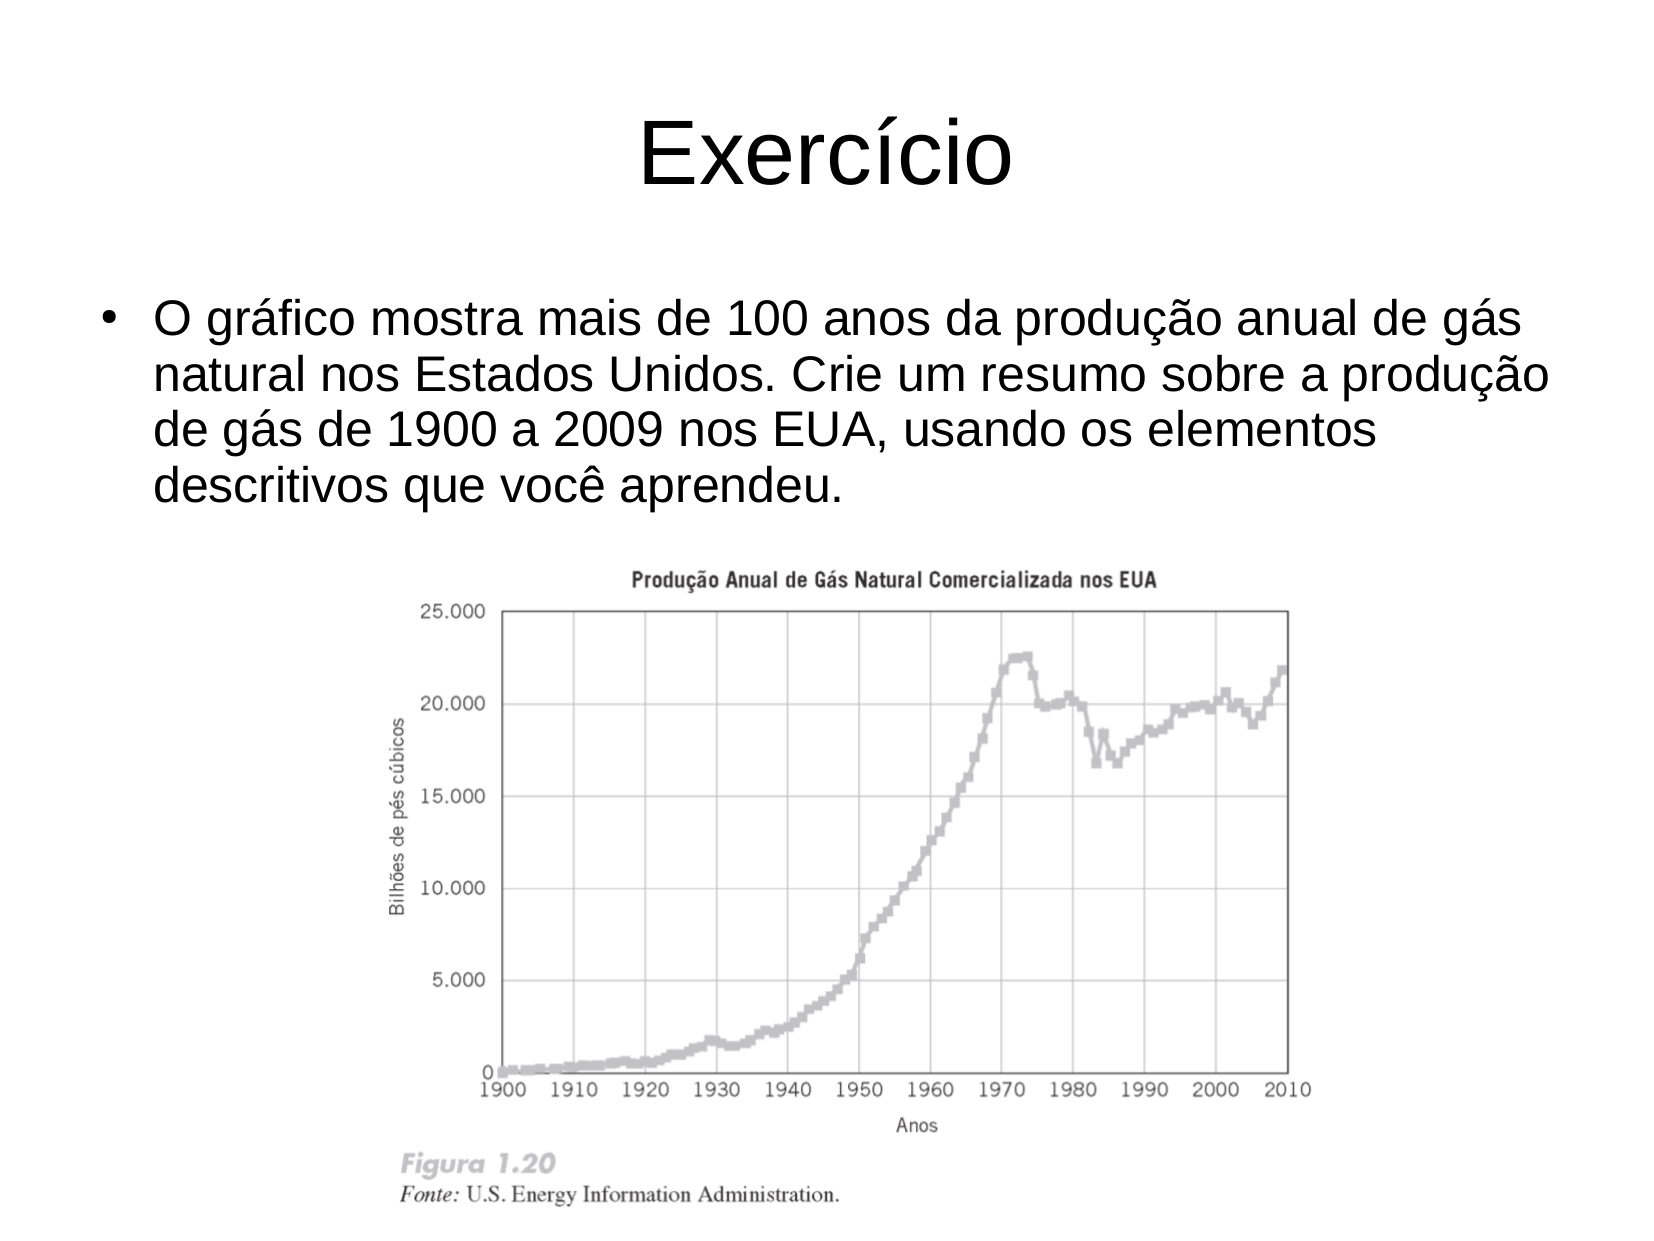

# Exercício
O gráfico mostra mais de 100 anos da produção anual de gás natural nos Estados Unidos. Crie um resumo sobre a produção de gás de 1900 a 2009 nos EUA, usando os elementos descritivos que você aprendeu.